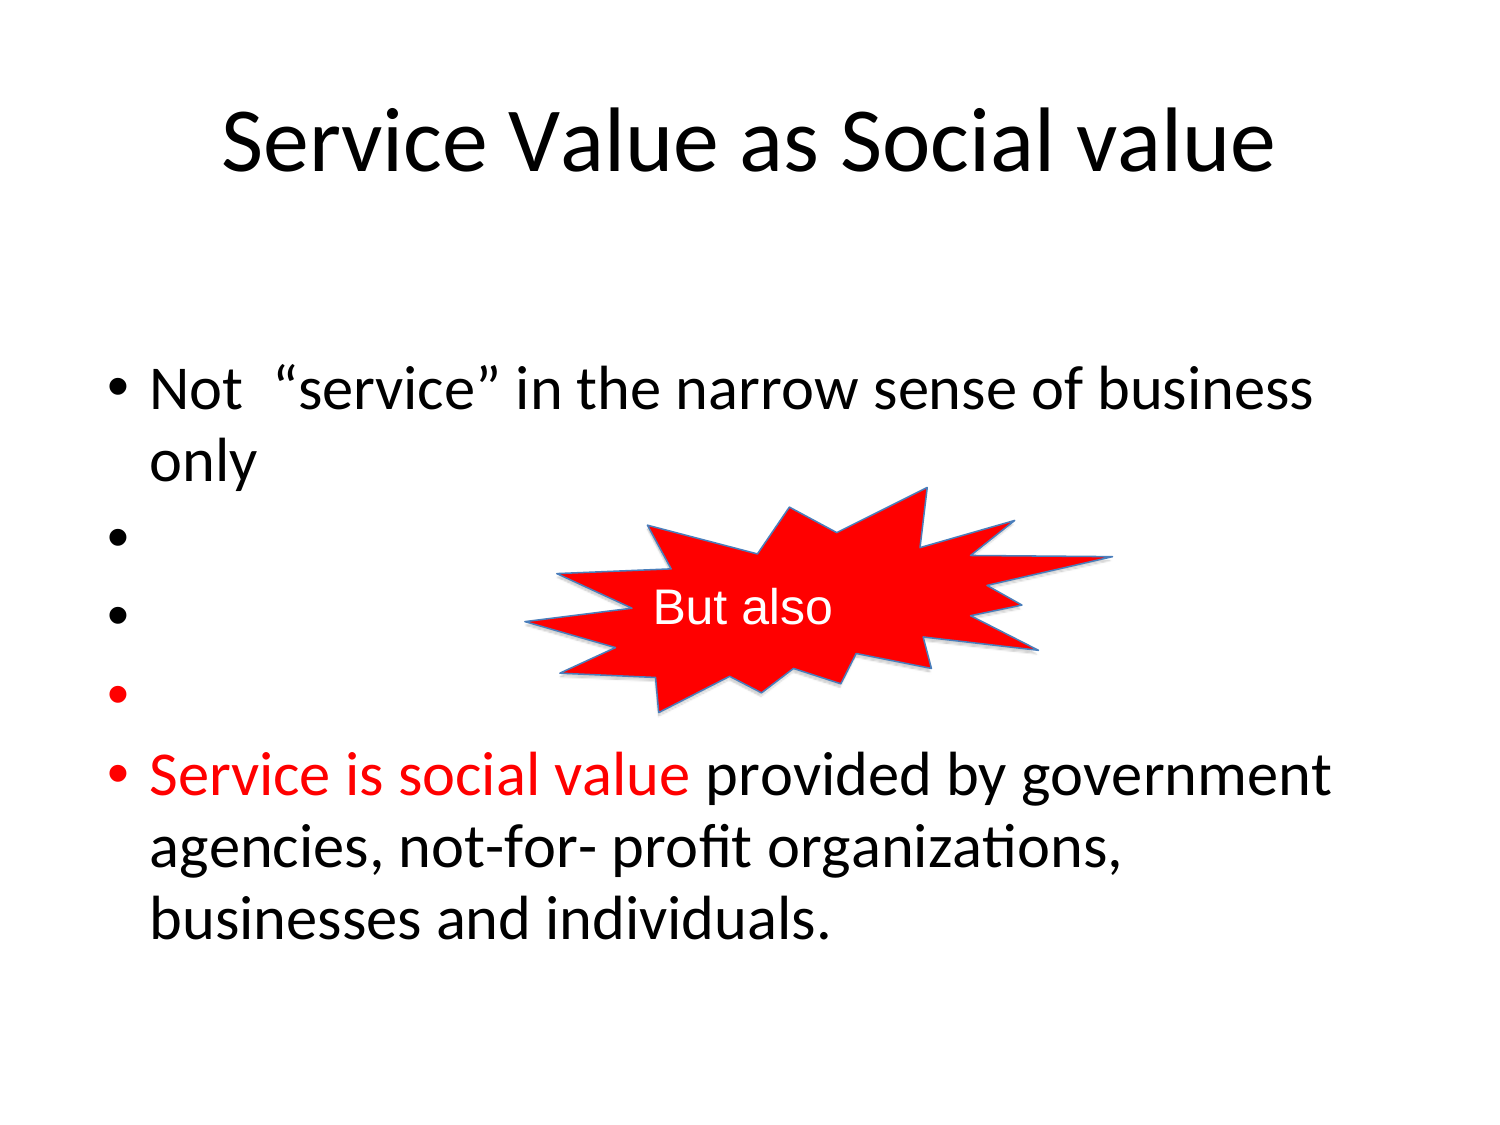

# Service Value as Social value
Not “service” in the narrow sense of business only
Service is social value provided by government agencies, not-for- profit organizations, businesses and individuals.
But also